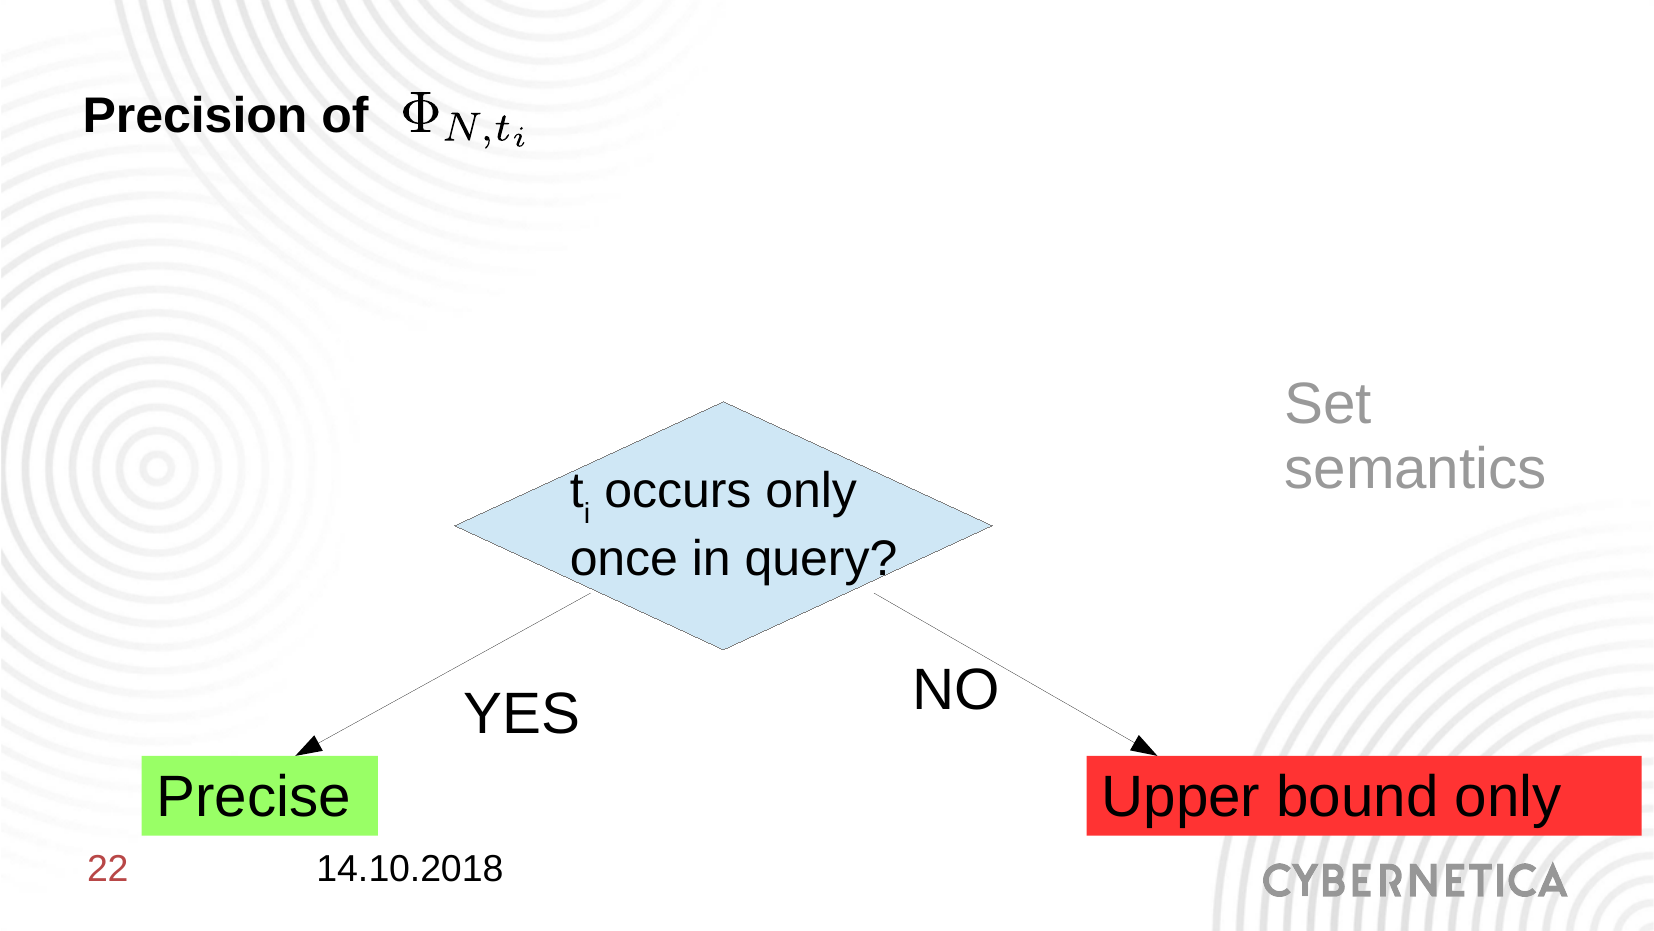

# Precision of
Set semantics
ti occurs only
once in query?
NO
YES
Precise
Upper bound only
22
01.04.2000